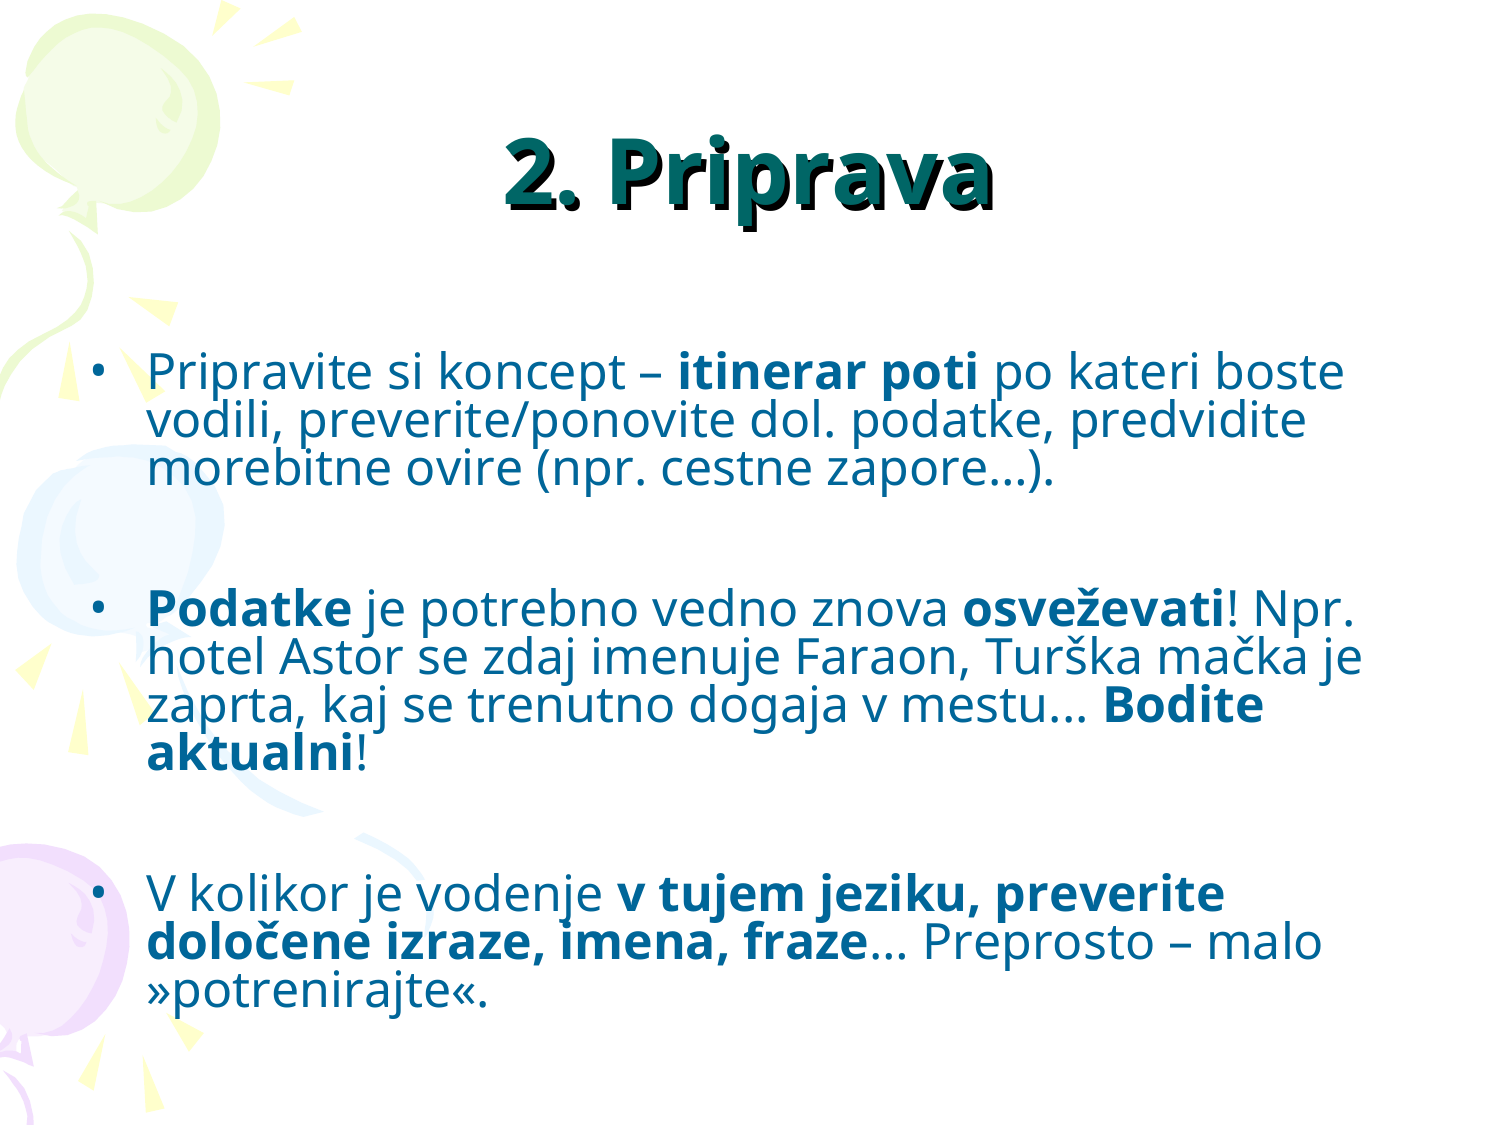

# 2. Priprava
Pripravite si koncept – itinerar poti po kateri boste vodili, preverite/ponovite dol. podatke, predvidite morebitne ovire (npr. cestne zapore…).
Podatke je potrebno vedno znova osveževati! Npr. hotel Astor se zdaj imenuje Faraon, Turška mačka je zaprta, kaj se trenutno dogaja v mestu... Bodite aktualni!
V kolikor je vodenje v tujem jeziku, preverite določene izraze, imena, fraze… Preprosto – malo »potrenirajte«.